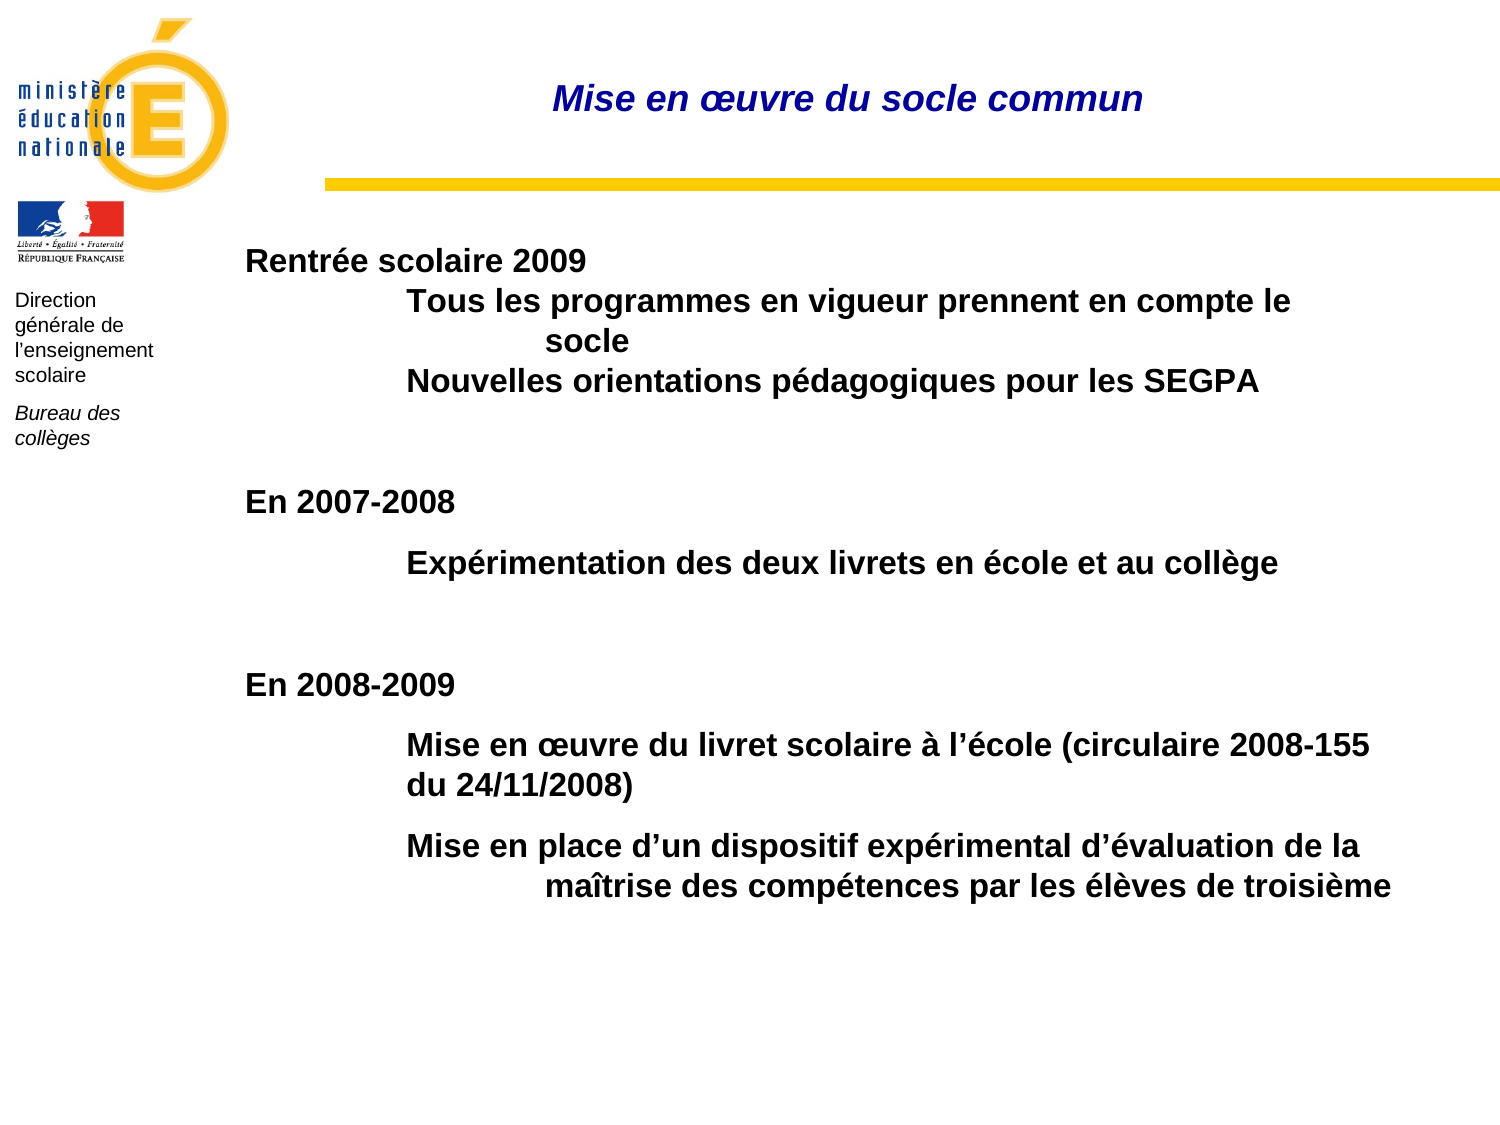

Direction générale de l’enseignement scolaire
Bureau des collèges
Mise en œuvre du socle commun
Rentrée scolaire 2009
Tous les programmes en vigueur prennent en compte le 	socle
Nouvelles orientations pédagogiques pour les SEGPA
En 2007-2008
	Expérimentation des deux livrets en école et au collège
En 2008-2009
	Mise en œuvre du livret scolaire à l’école (circulaire 2008-155 du 24/11/2008)
	Mise en place d’un dispositif expérimental d’évaluation de la 	maîtrise des compétences par les élèves de troisième